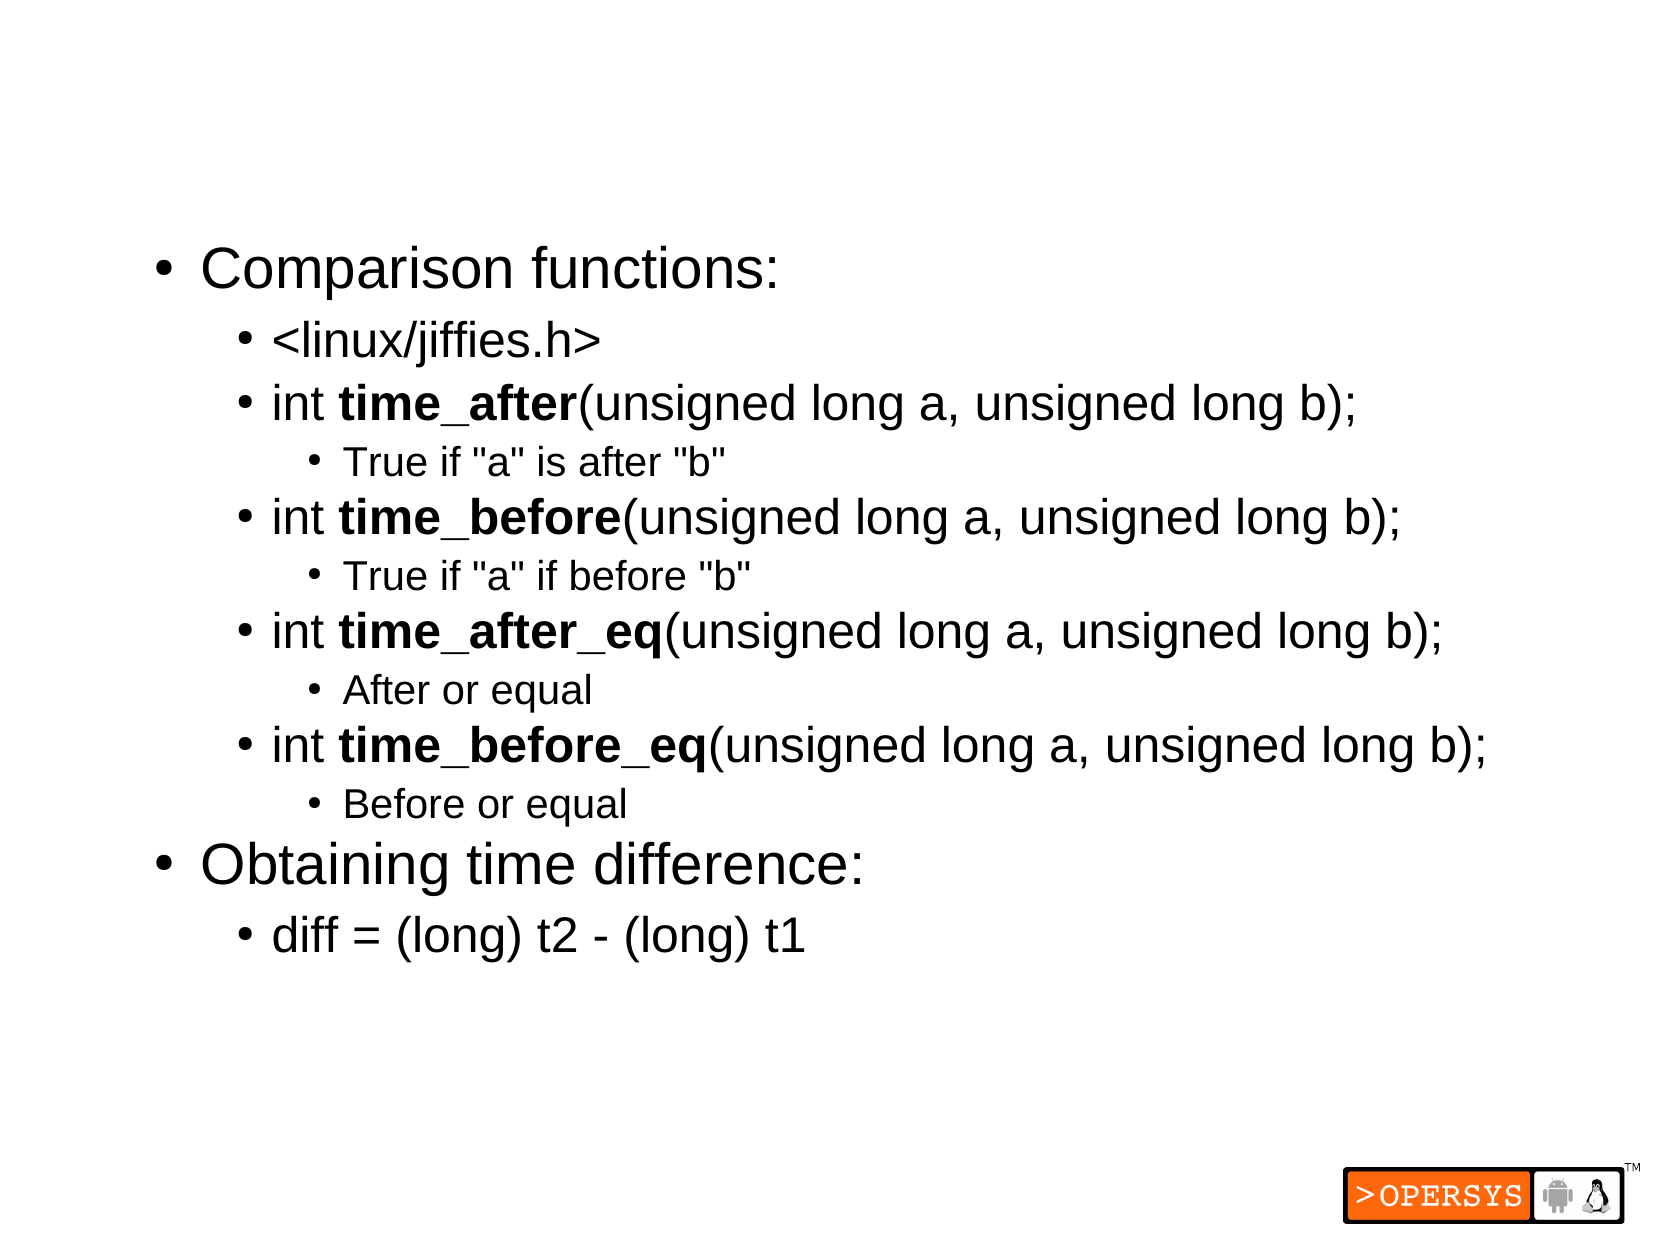

# Comparison functions:
<linux/jiffies.h>
int time_after(unsigned long a, unsigned long b);
True if "a" is after "b"
int time_before(unsigned long a, unsigned long b);
True if "a" if before "b"
int time_after_eq(unsigned long a, unsigned long b);
After or equal
int time_before_eq(unsigned long a, unsigned long b);
Before or equal
Obtaining time difference:
diff = (long) t2 - (long) t1